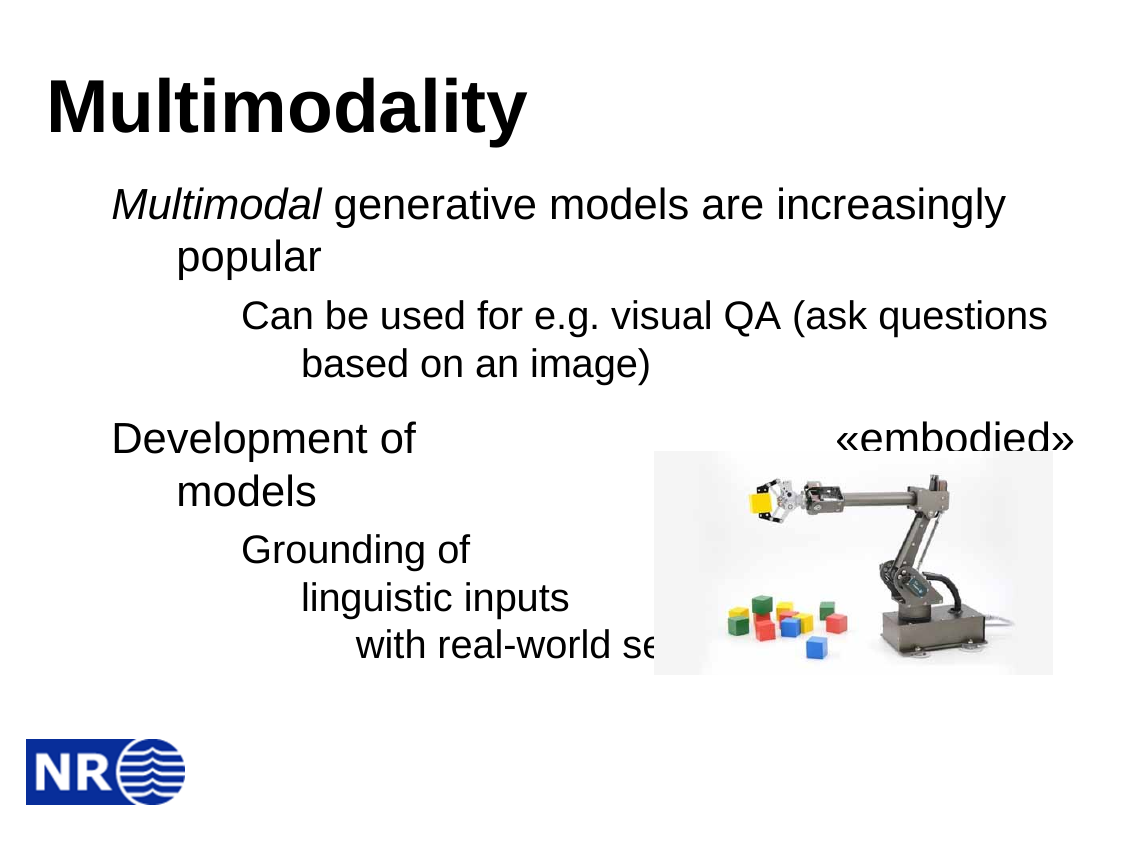

# Multimodality
Multimodal generative models are increasingly popular
Can be used for e.g. visual QA (ask questions based on an image)
Development of «embodied» models
Grounding of linguistic inputs with real-world sensory inputs